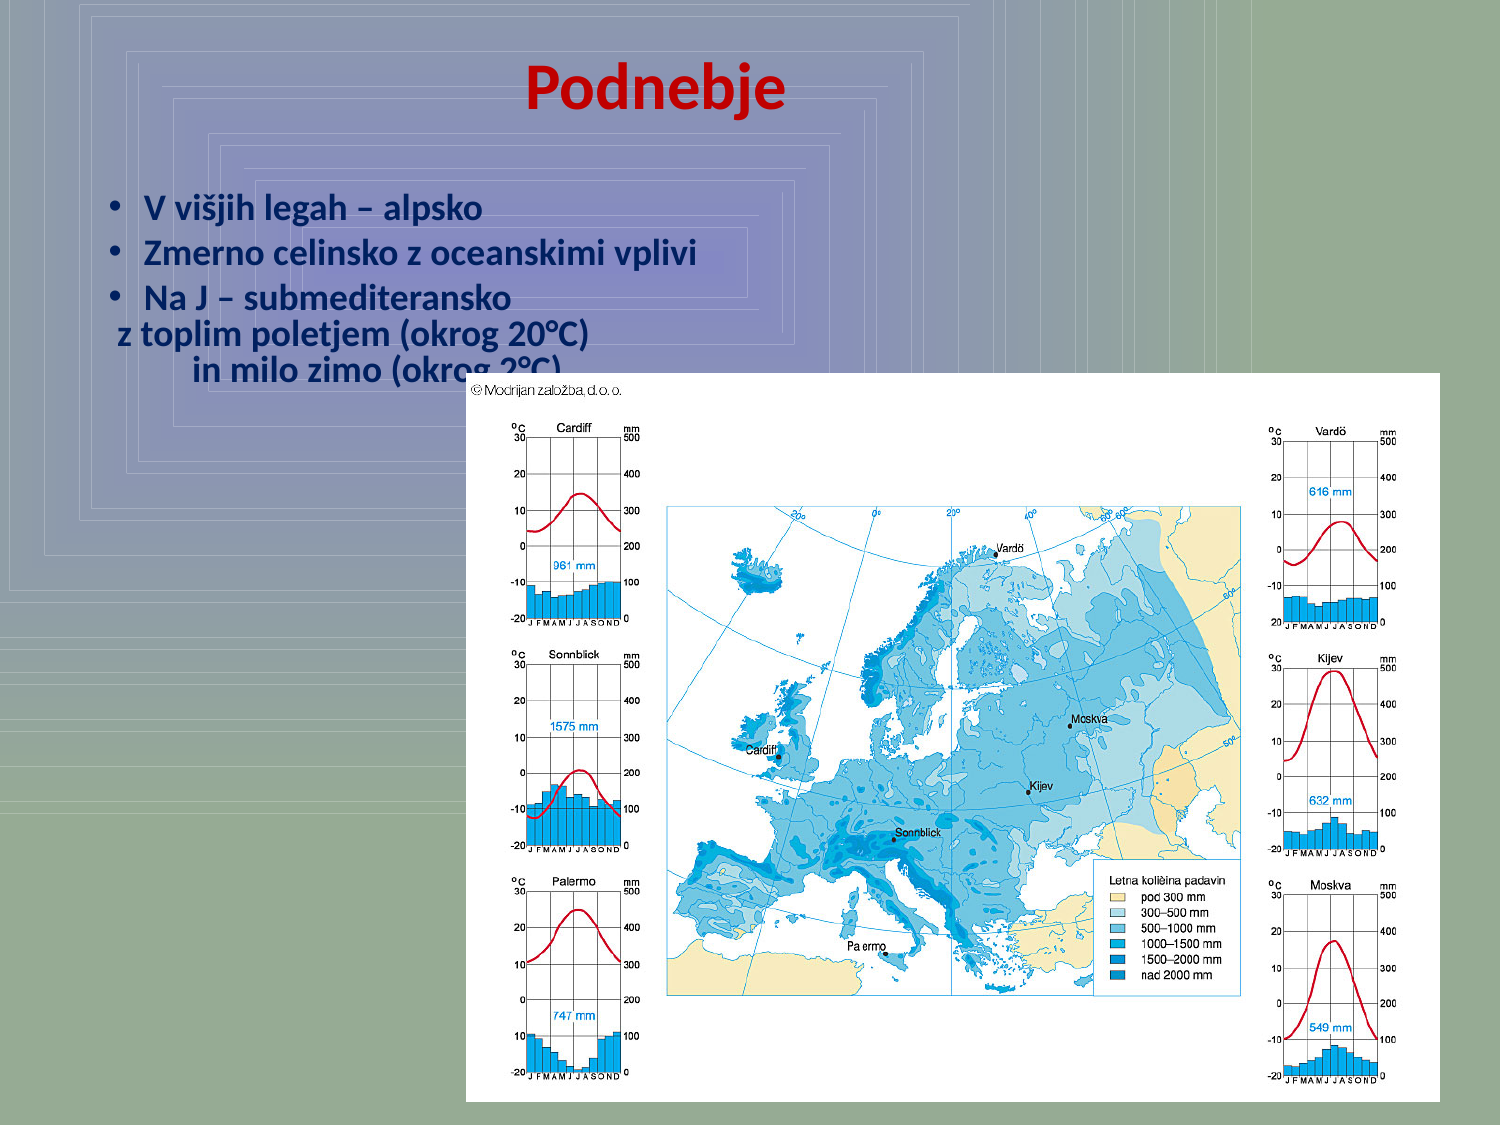

Podnebje
V višjih legah – alpsko
Zmerno celinsko z oceanskimi vplivi
Na J – submediteransko
 z toplim poletjem (okrog 20°C)
	 in milo zimo (okrog 2°C)